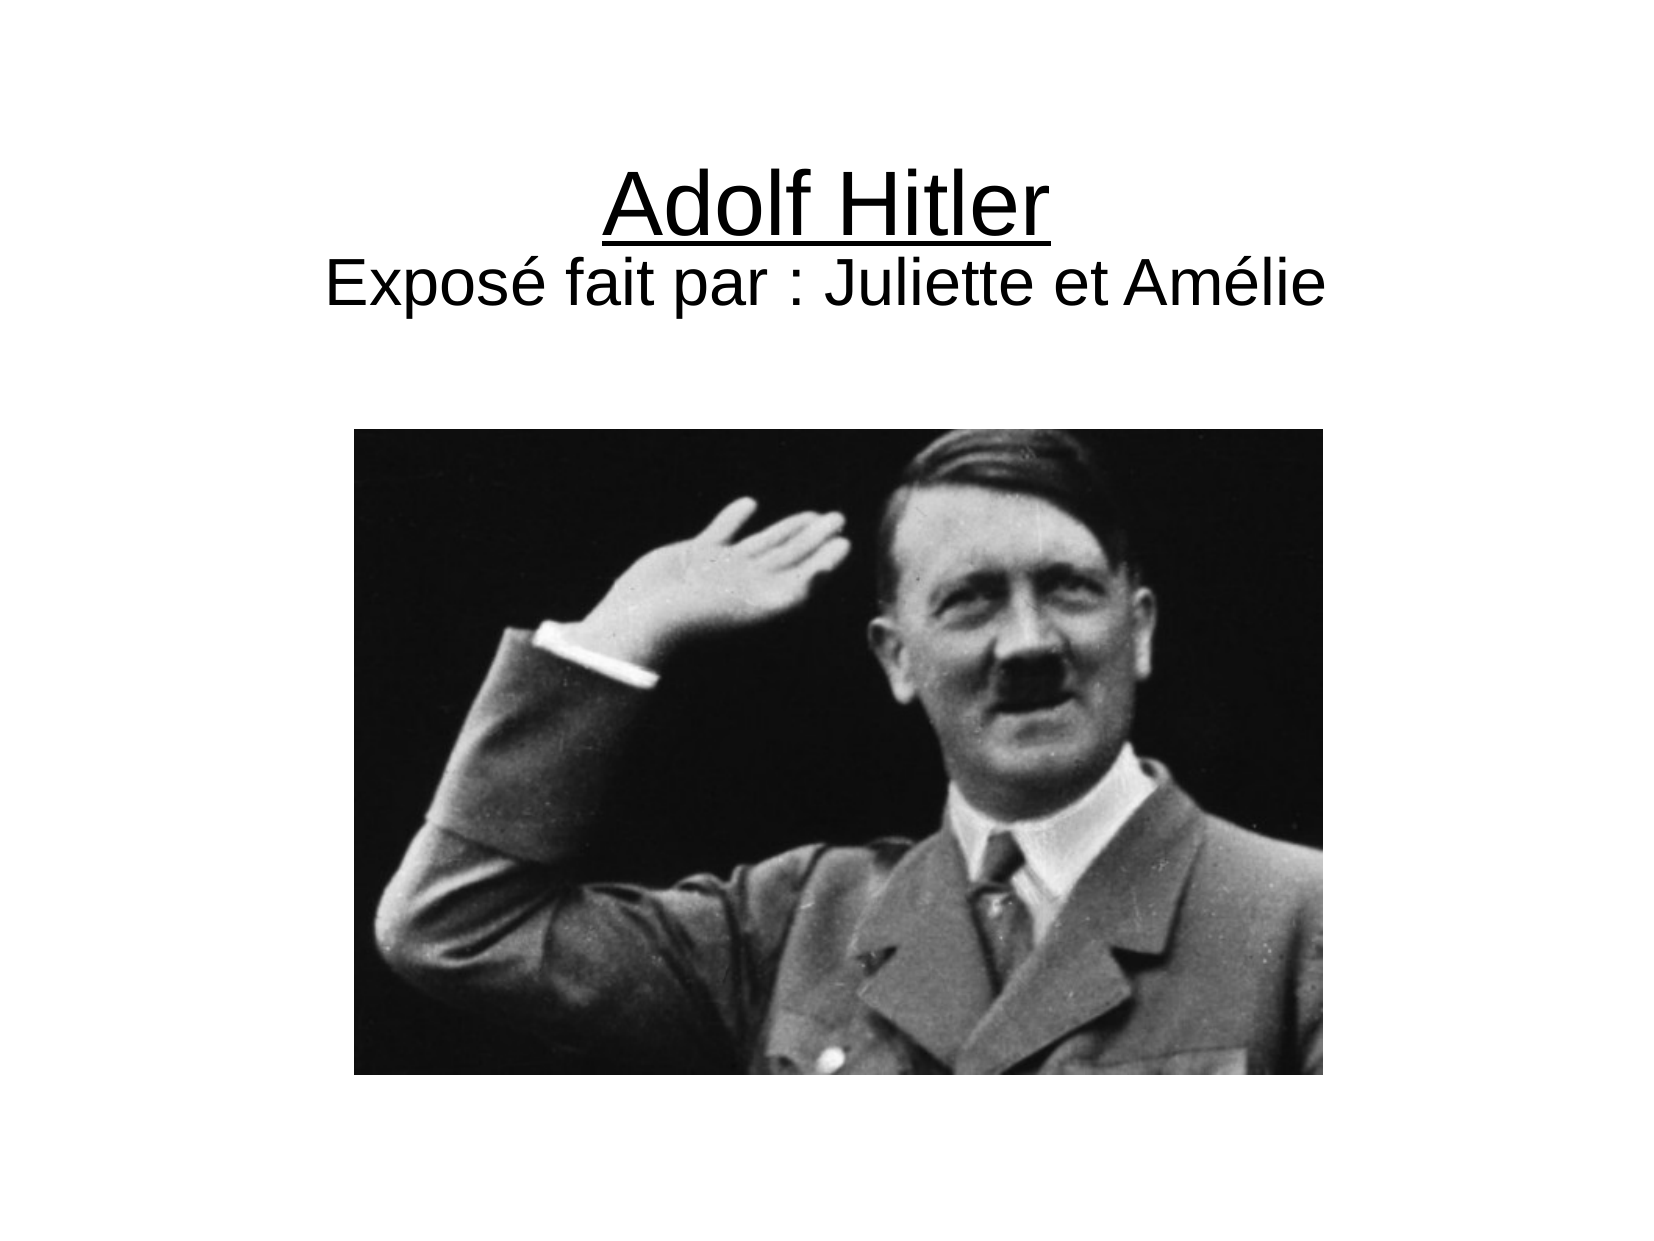

# Adolf Hitler
Exposé fait par : Juliette et Amélie